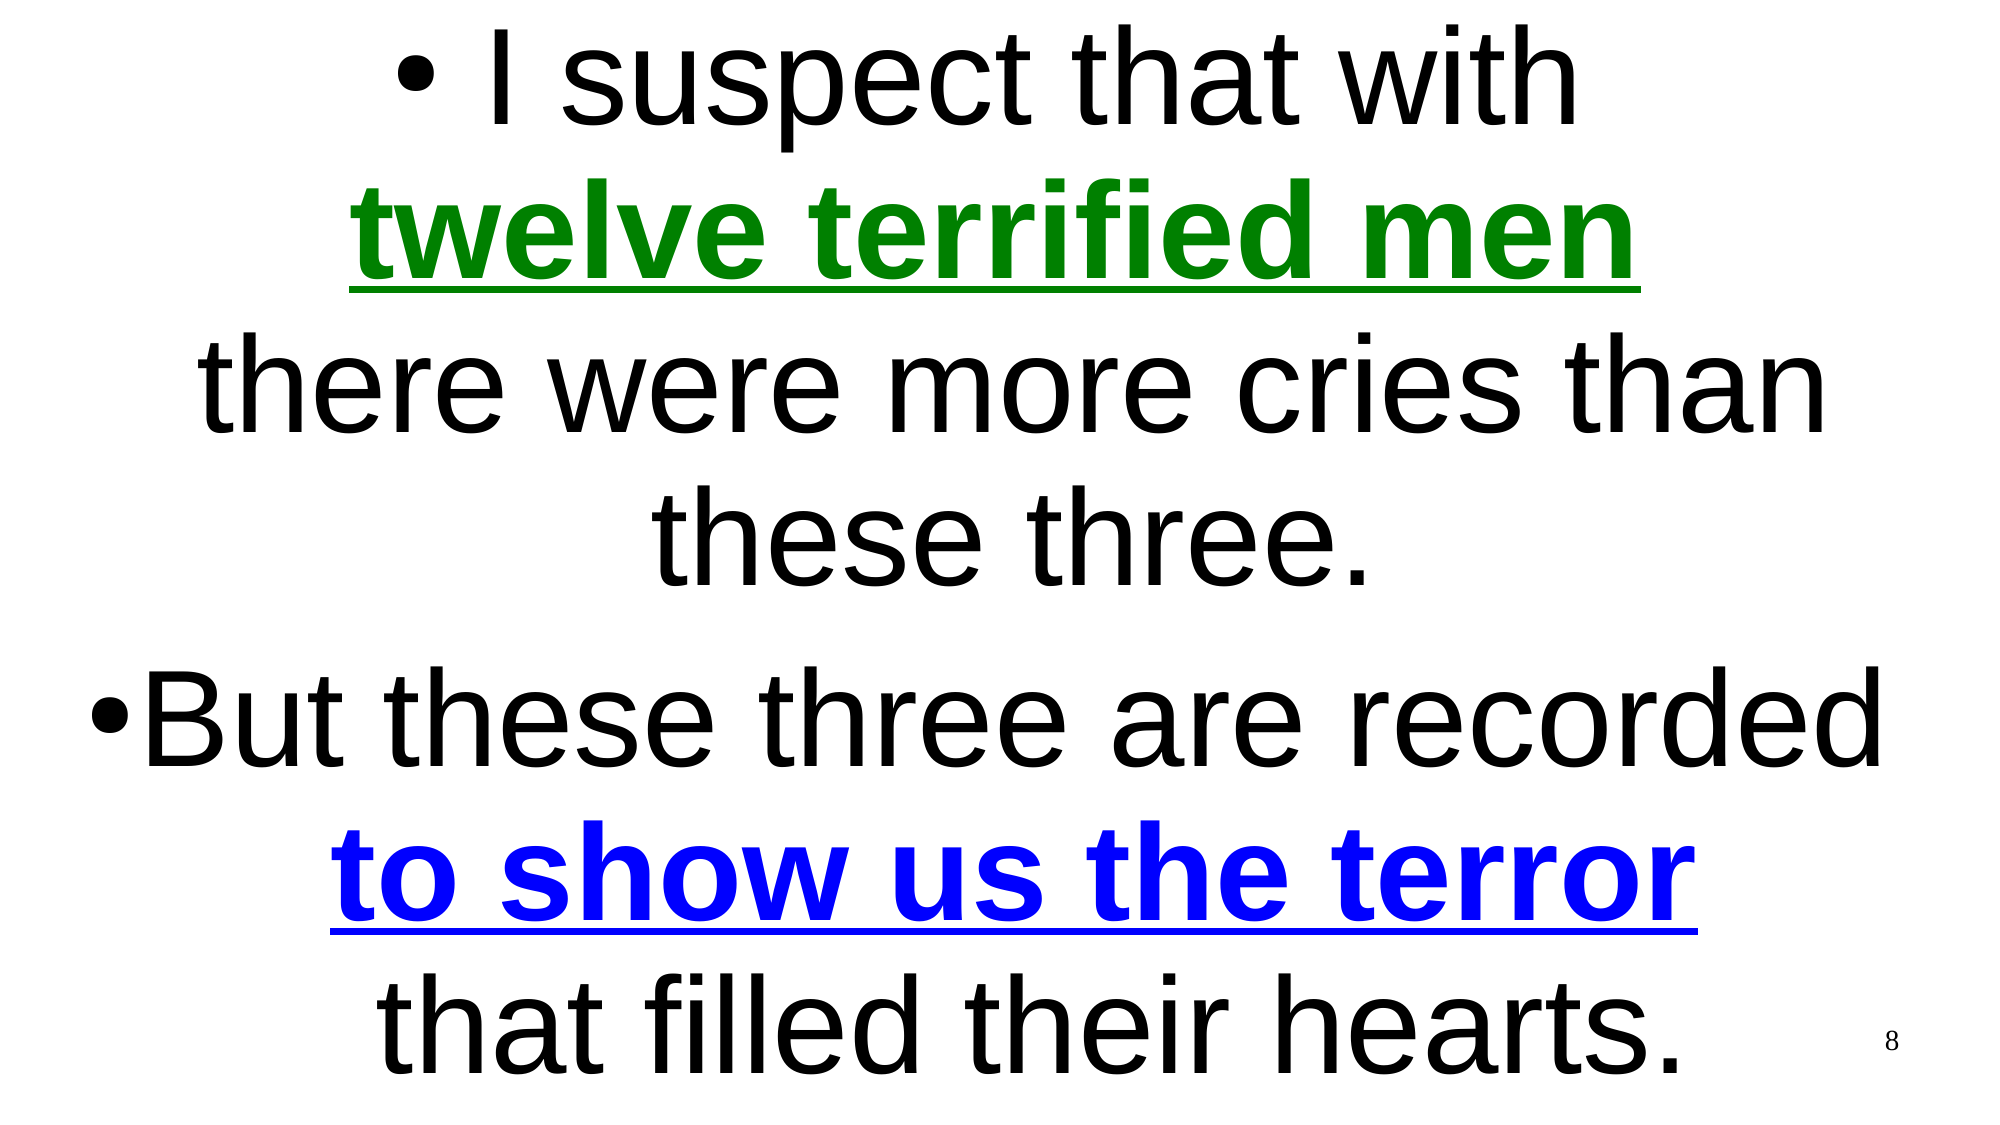

# I suspect that with twelve terrified men there were more cries than these three.
But these three are recorded
to show us the terror
that filled their hearts.
8